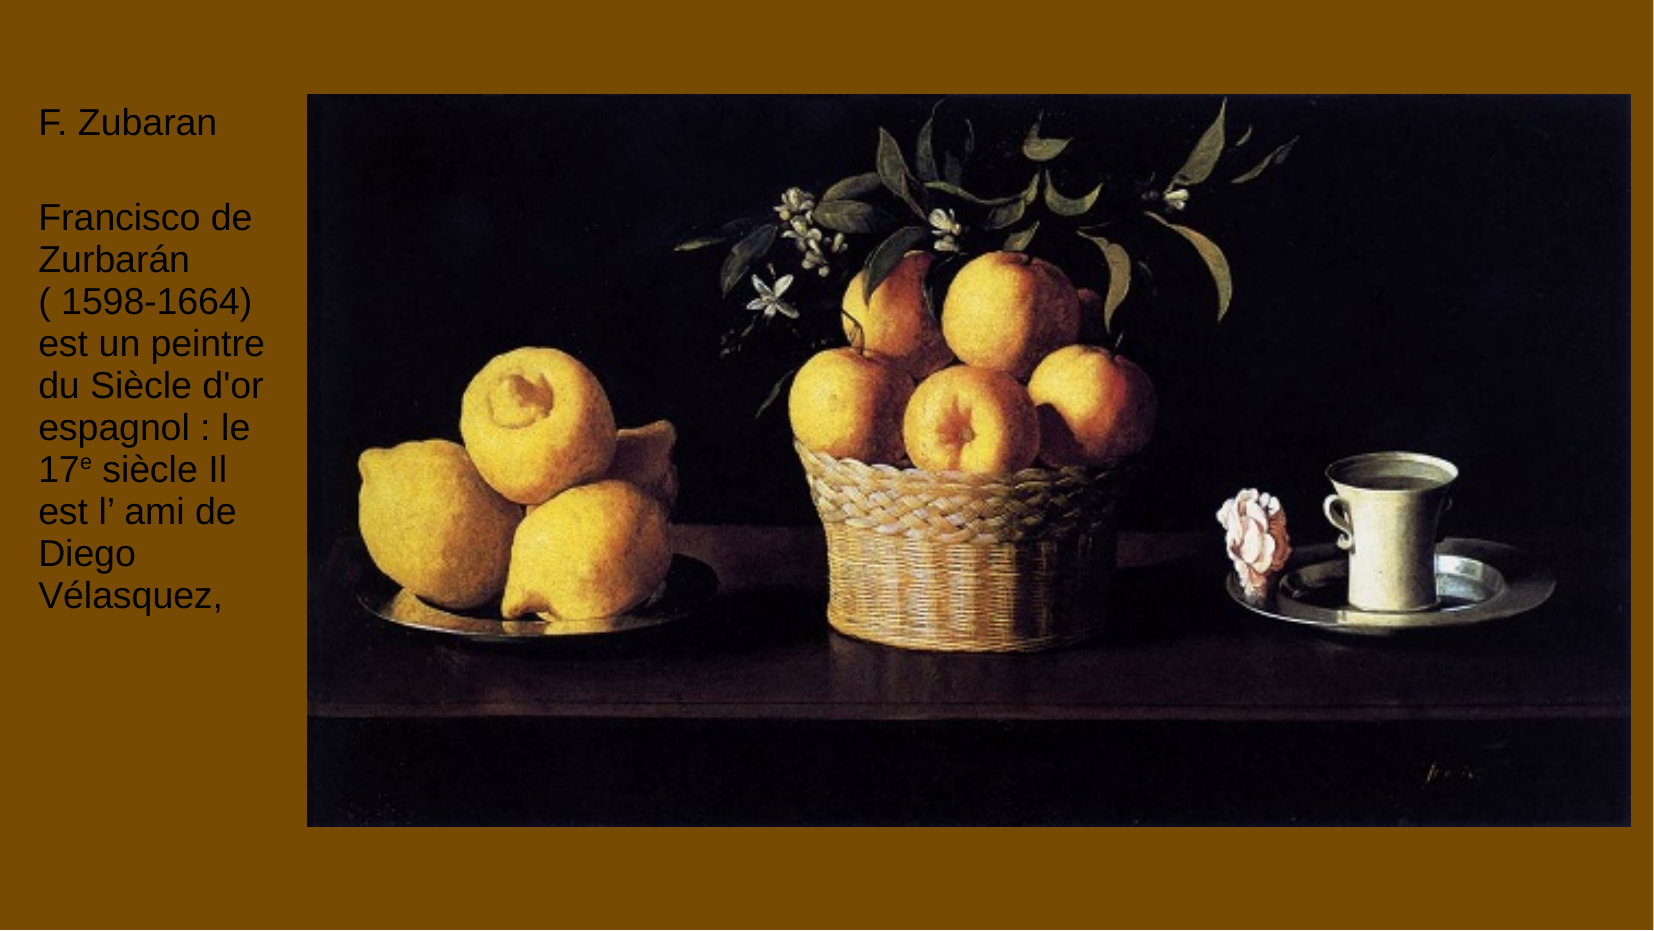

F. Zubaran
Francisco de Zurbarán ( 1598-1664) est un peintre du Siècle d'or espagnol : le 17e siècle Il est l’ ami de Diego Vélasquez,